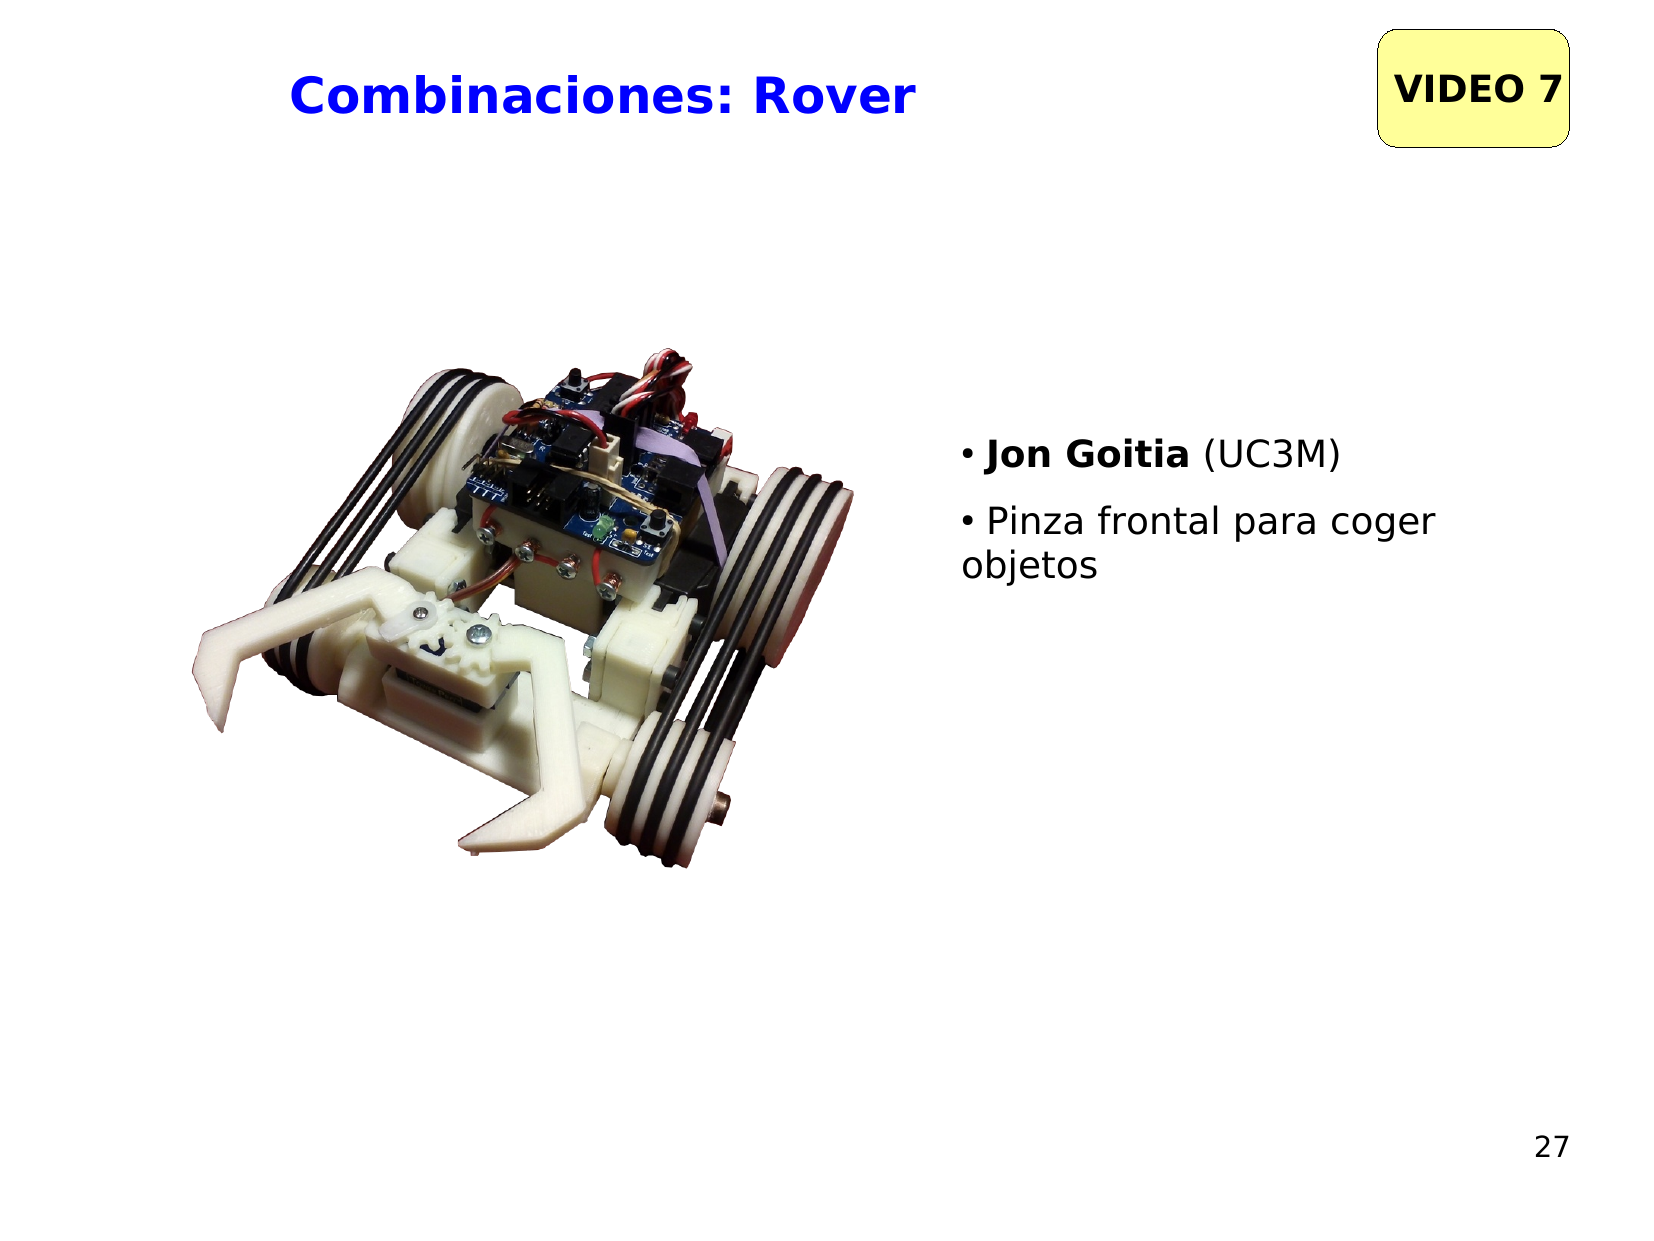

Combinaciones: Rover
VIDEO 7
 Jon Goitia (UC3M)
 Pinza frontal para coger objetos
27